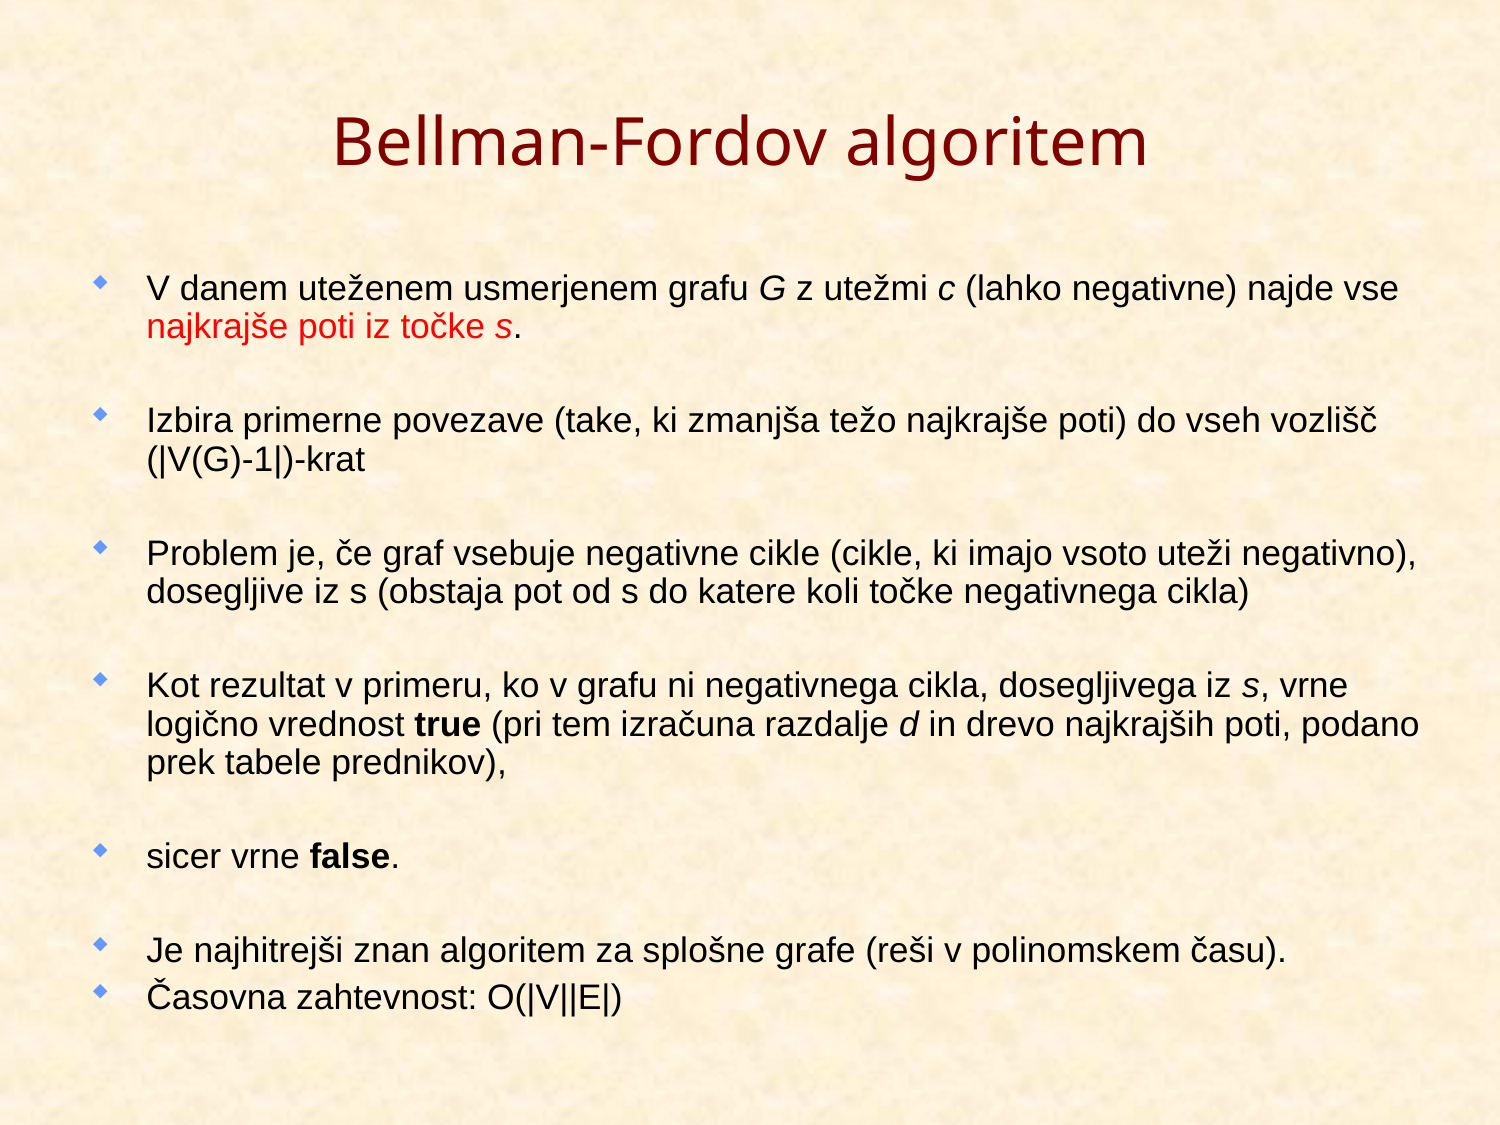

# Bellman-Fordov algoritem
V danem uteženem usmerjenem grafu G z utežmi c (lahko negativne) najde vse najkrajše poti iz točke s.
Izbira primerne povezave (take, ki zmanjša težo najkrajše poti) do vseh vozlišč (|V(G)-1|)-krat
Problem je, če graf vsebuje negativne cikle (cikle, ki imajo vsoto uteži negativno), dosegljive iz s (obstaja pot od s do katere koli točke negativnega cikla)
Kot rezultat v primeru, ko v grafu ni negativnega cikla, dosegljivega iz s, vrne logično vrednost true (pri tem izračuna razdalje d in drevo najkrajših poti, podano prek tabele prednikov),
sicer vrne false.
Je najhitrejši znan algoritem za splošne grafe (reši v polinomskem času).
Časovna zahtevnost: O(|V||E|)